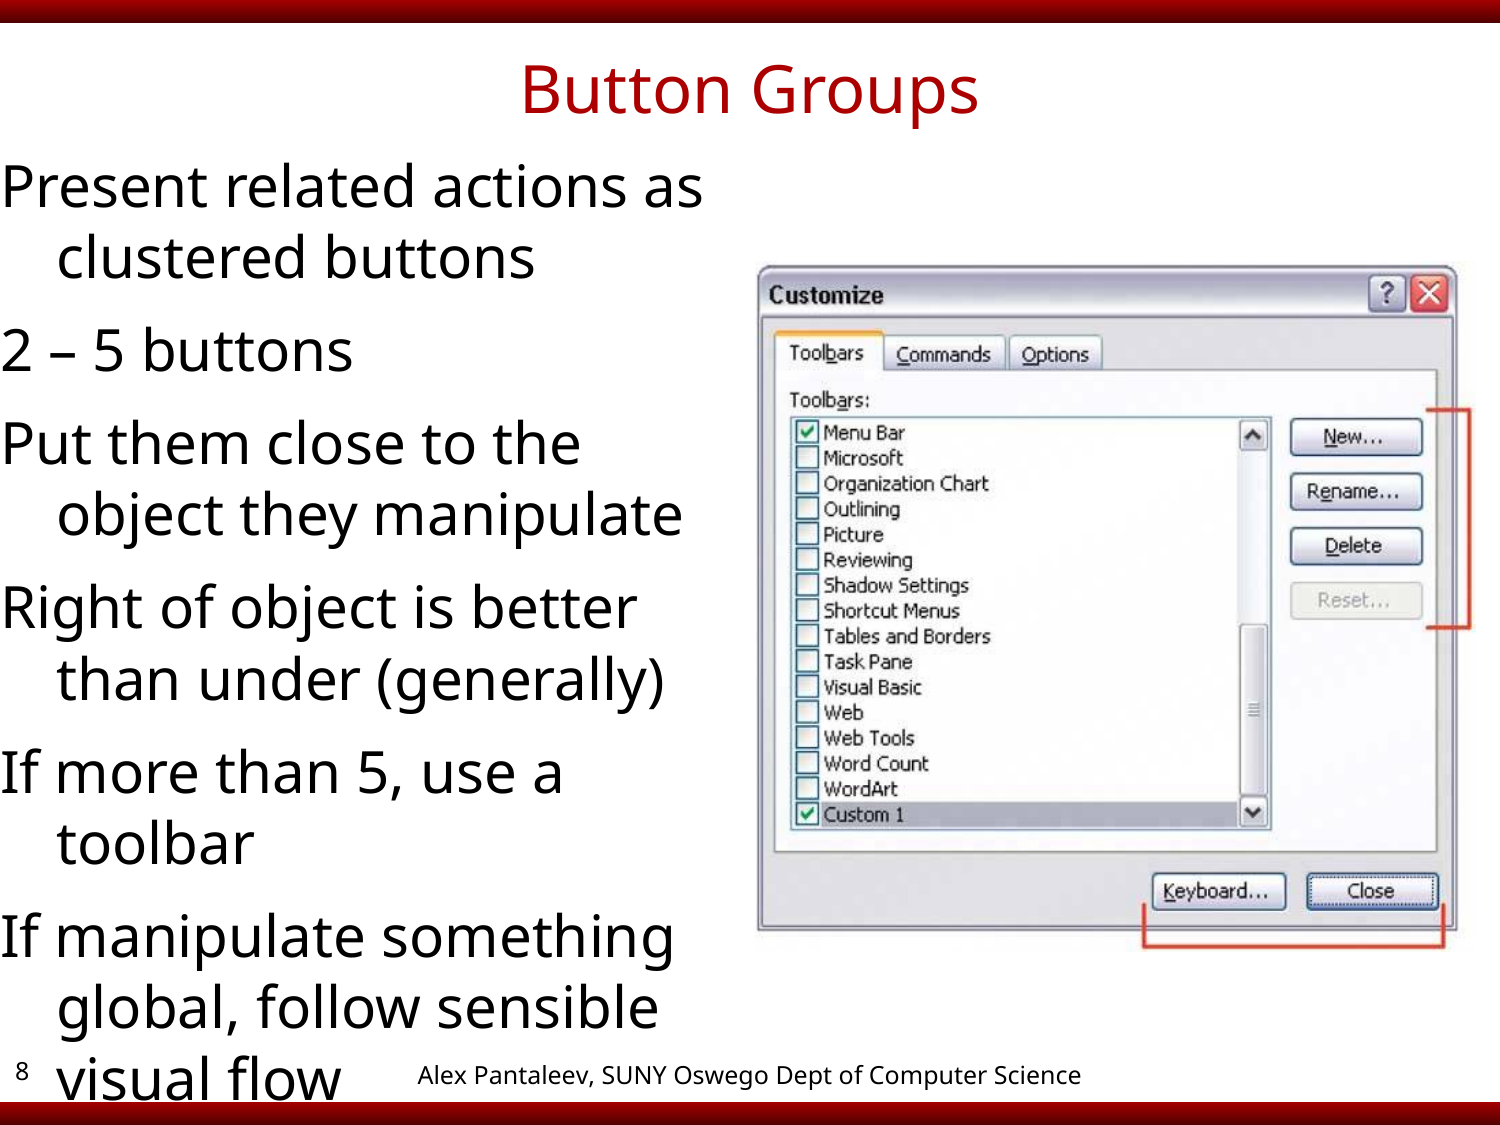

# Button Groups
Present related actions as clustered buttons
2 – 5 buttons
Put them close to the object they manipulate
Right of object is better than under (generally)
If more than 5, use a toolbar
If manipulate something global, follow sensible visual flow
8